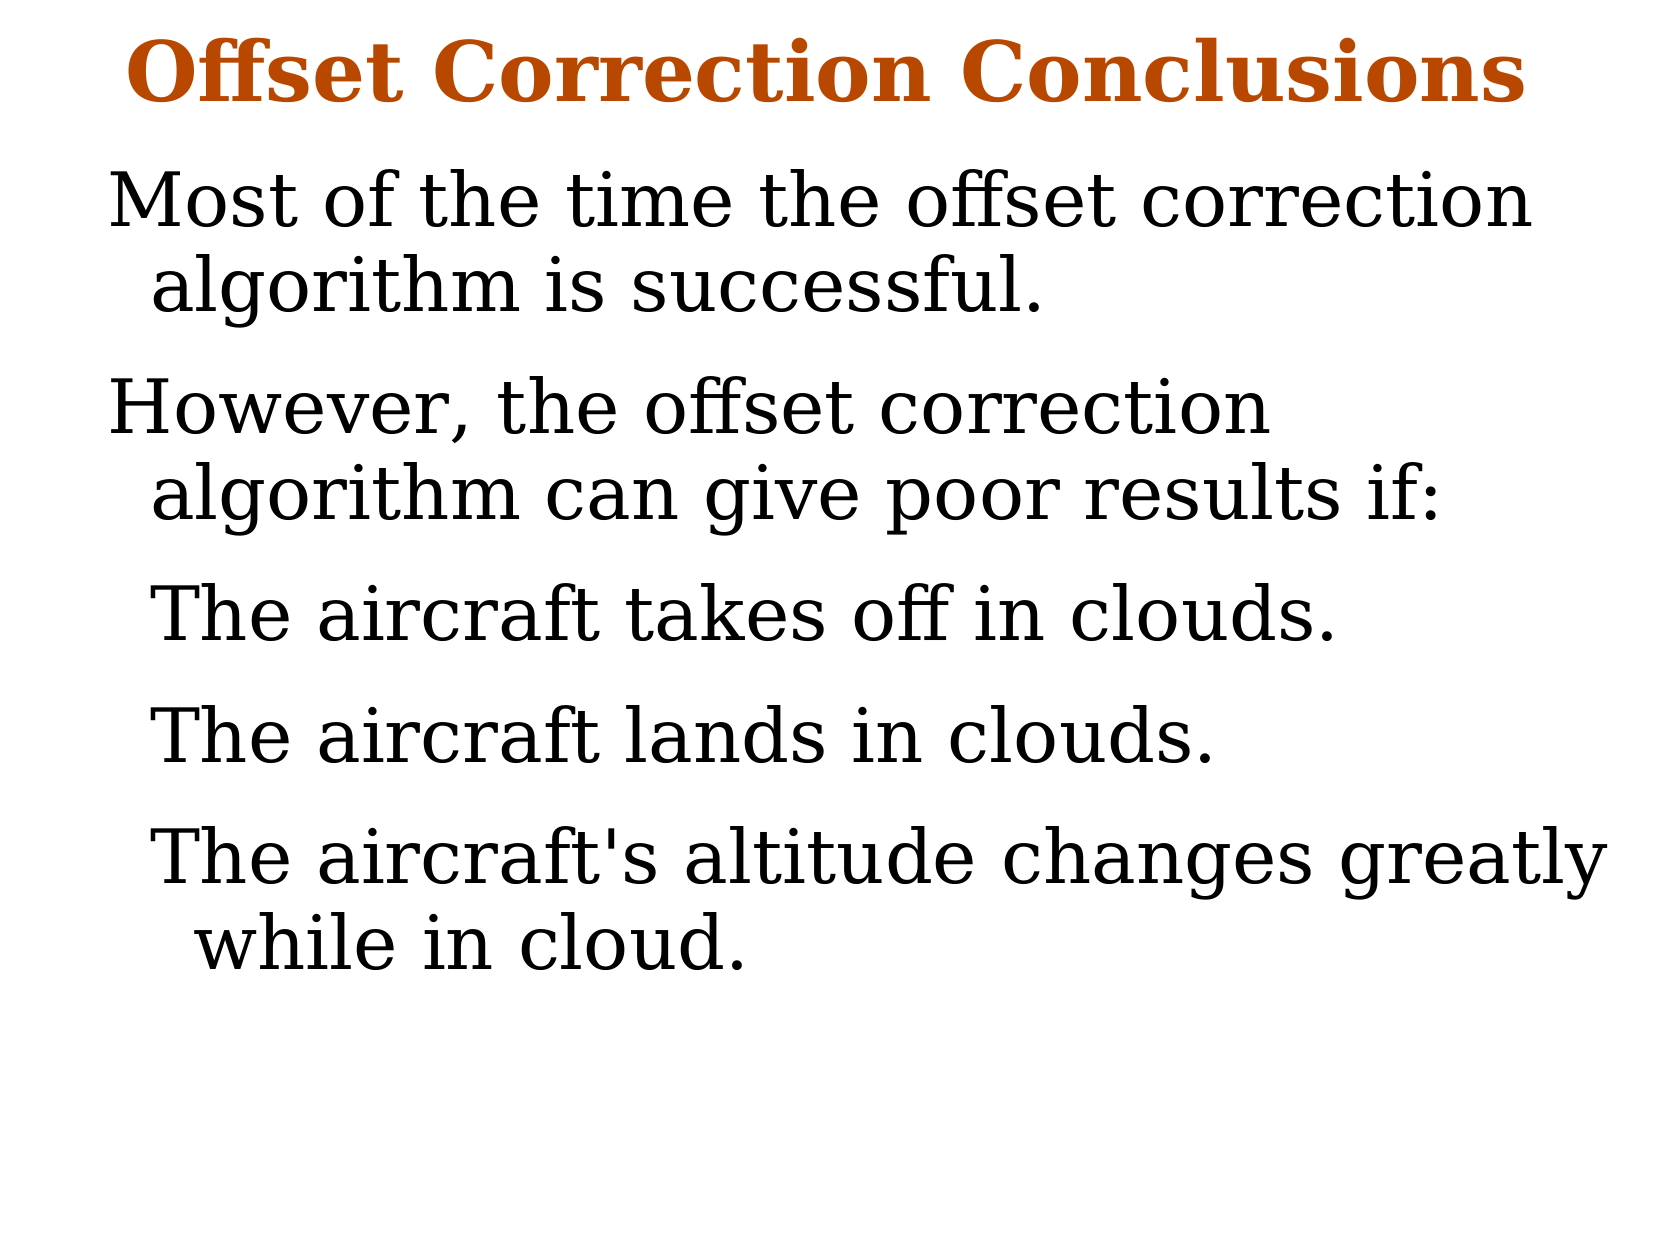

Offset Correction Conclusions
Most of the time the offset correction algorithm is successful.
However, the offset correction algorithm can give poor results if:
The aircraft takes off in clouds.
The aircraft lands in clouds.
The aircraft's altitude changes greatly while in cloud.